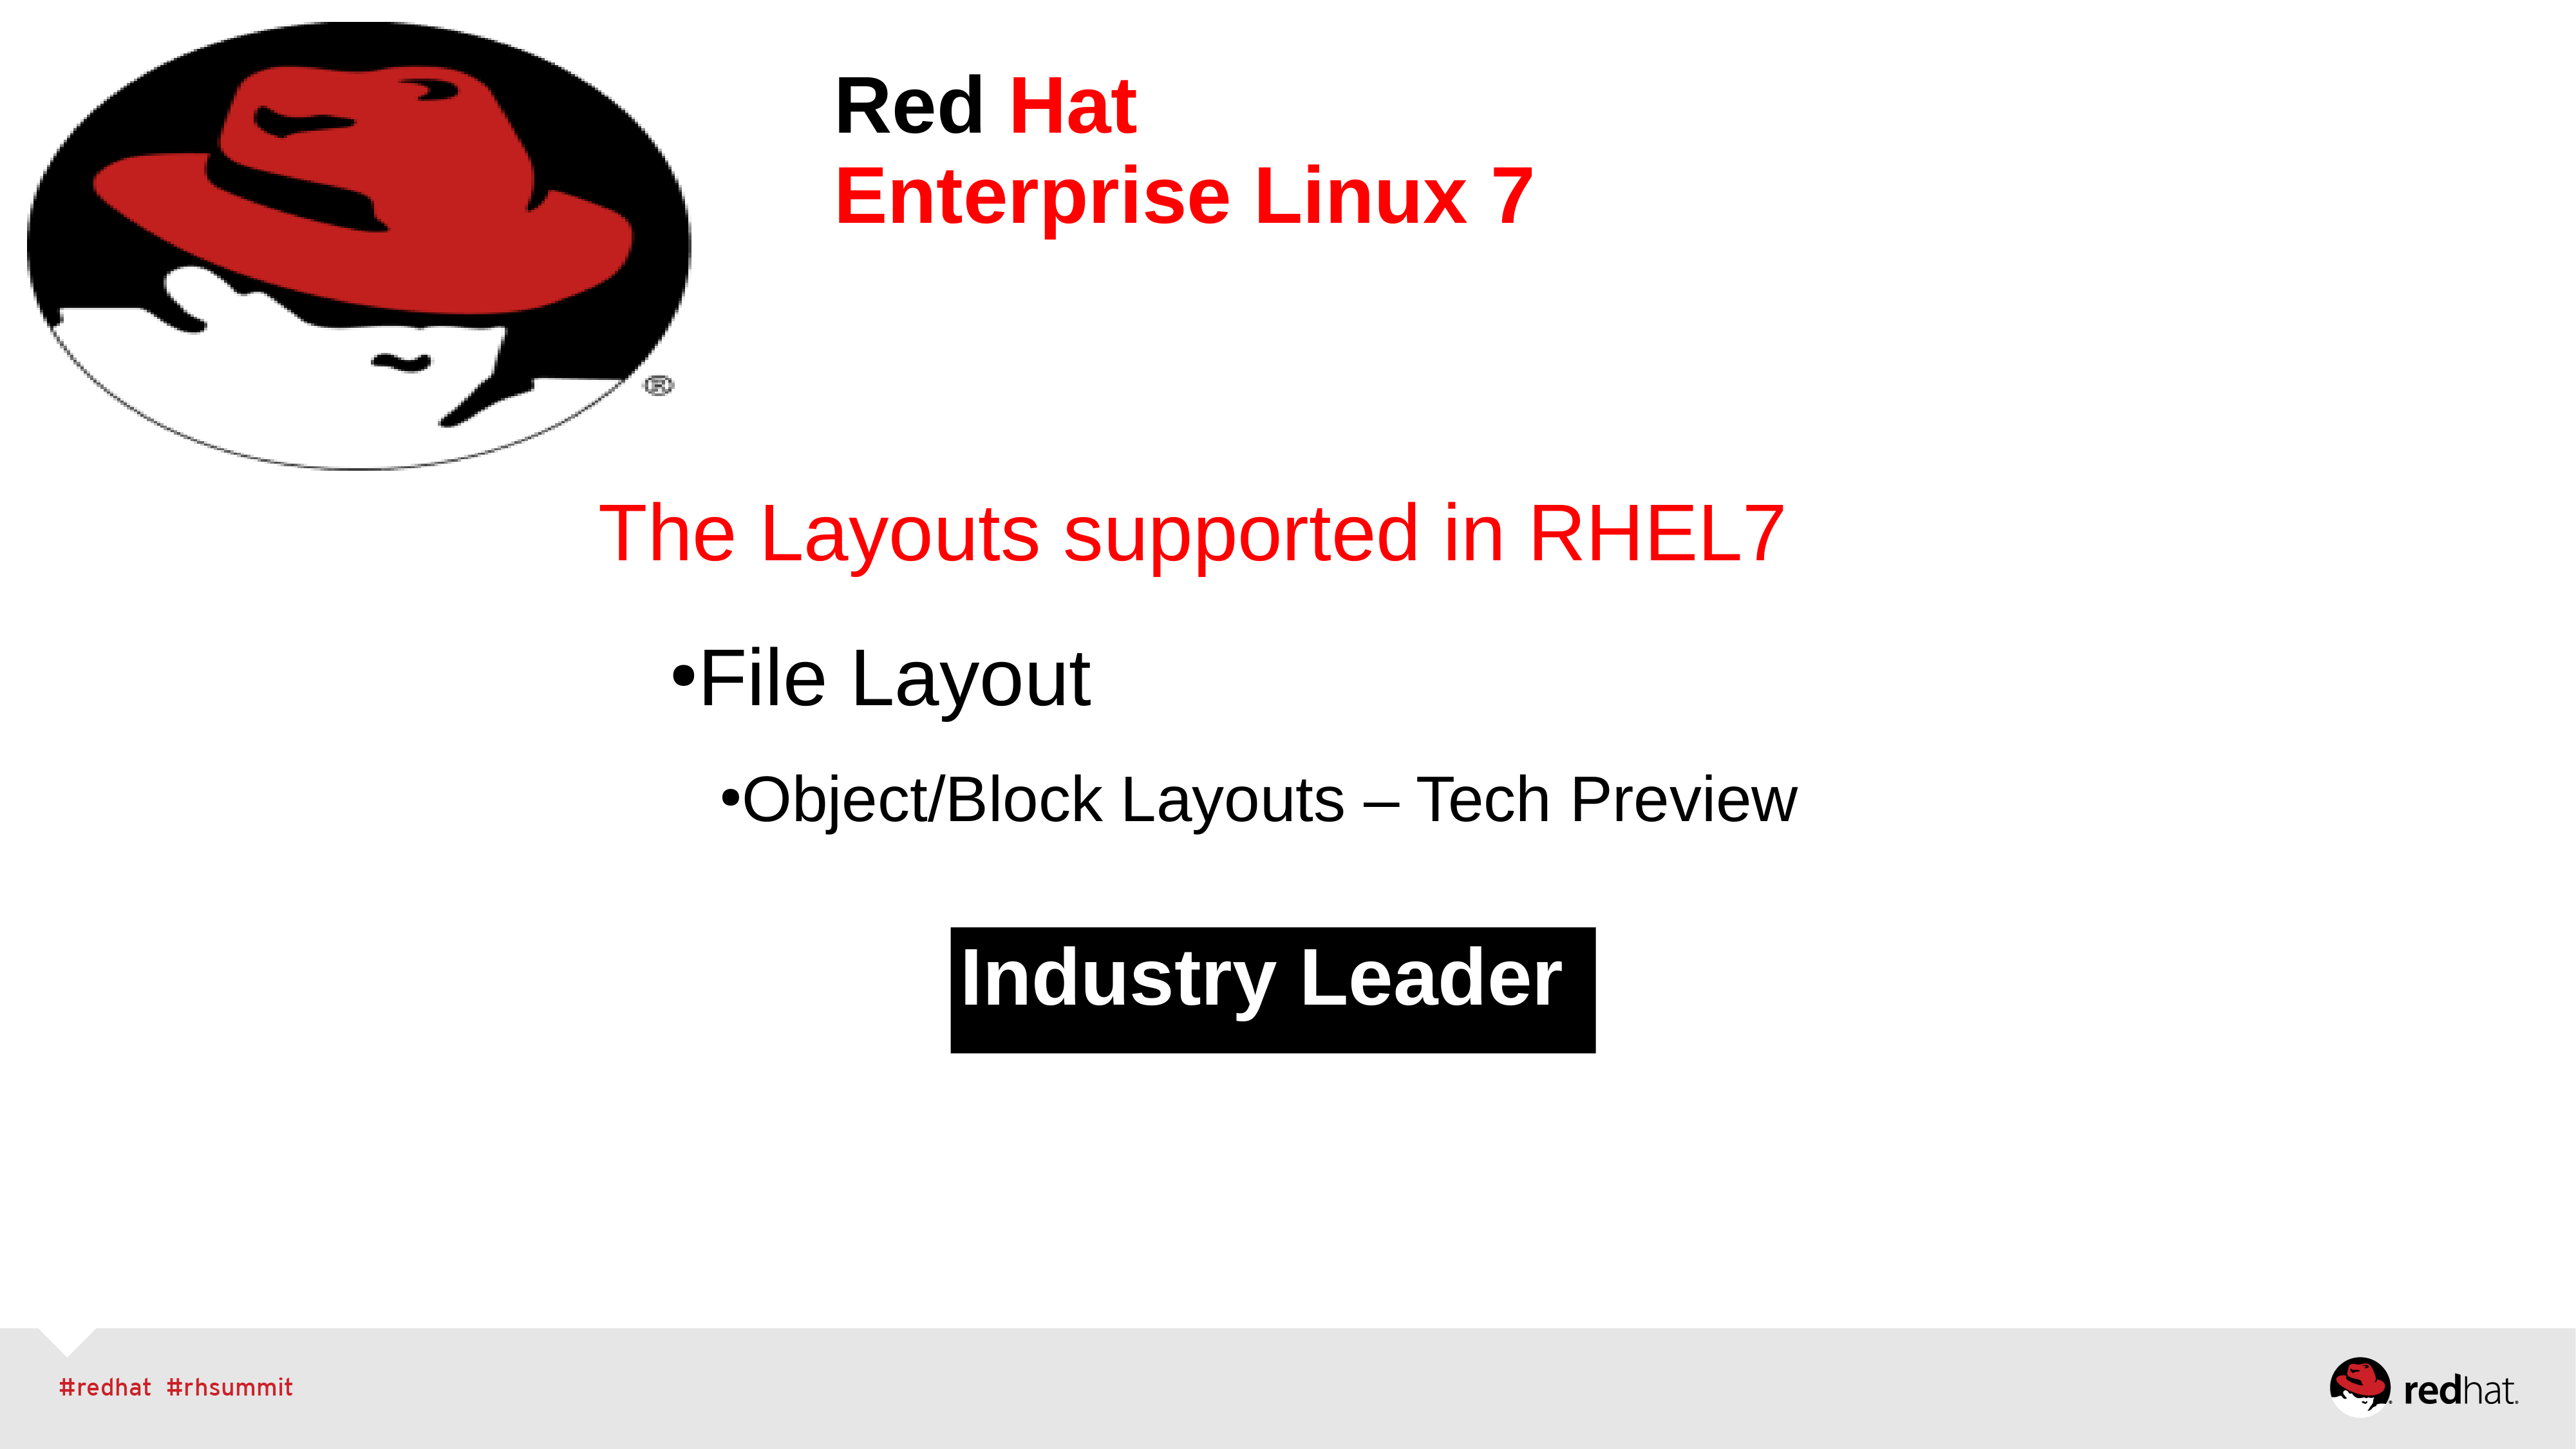

Red Hat
Enterprise Linux 7
The Layouts supported in RHEL7
File Layout
Object/Block Layouts – Tech Preview
Industry Leader